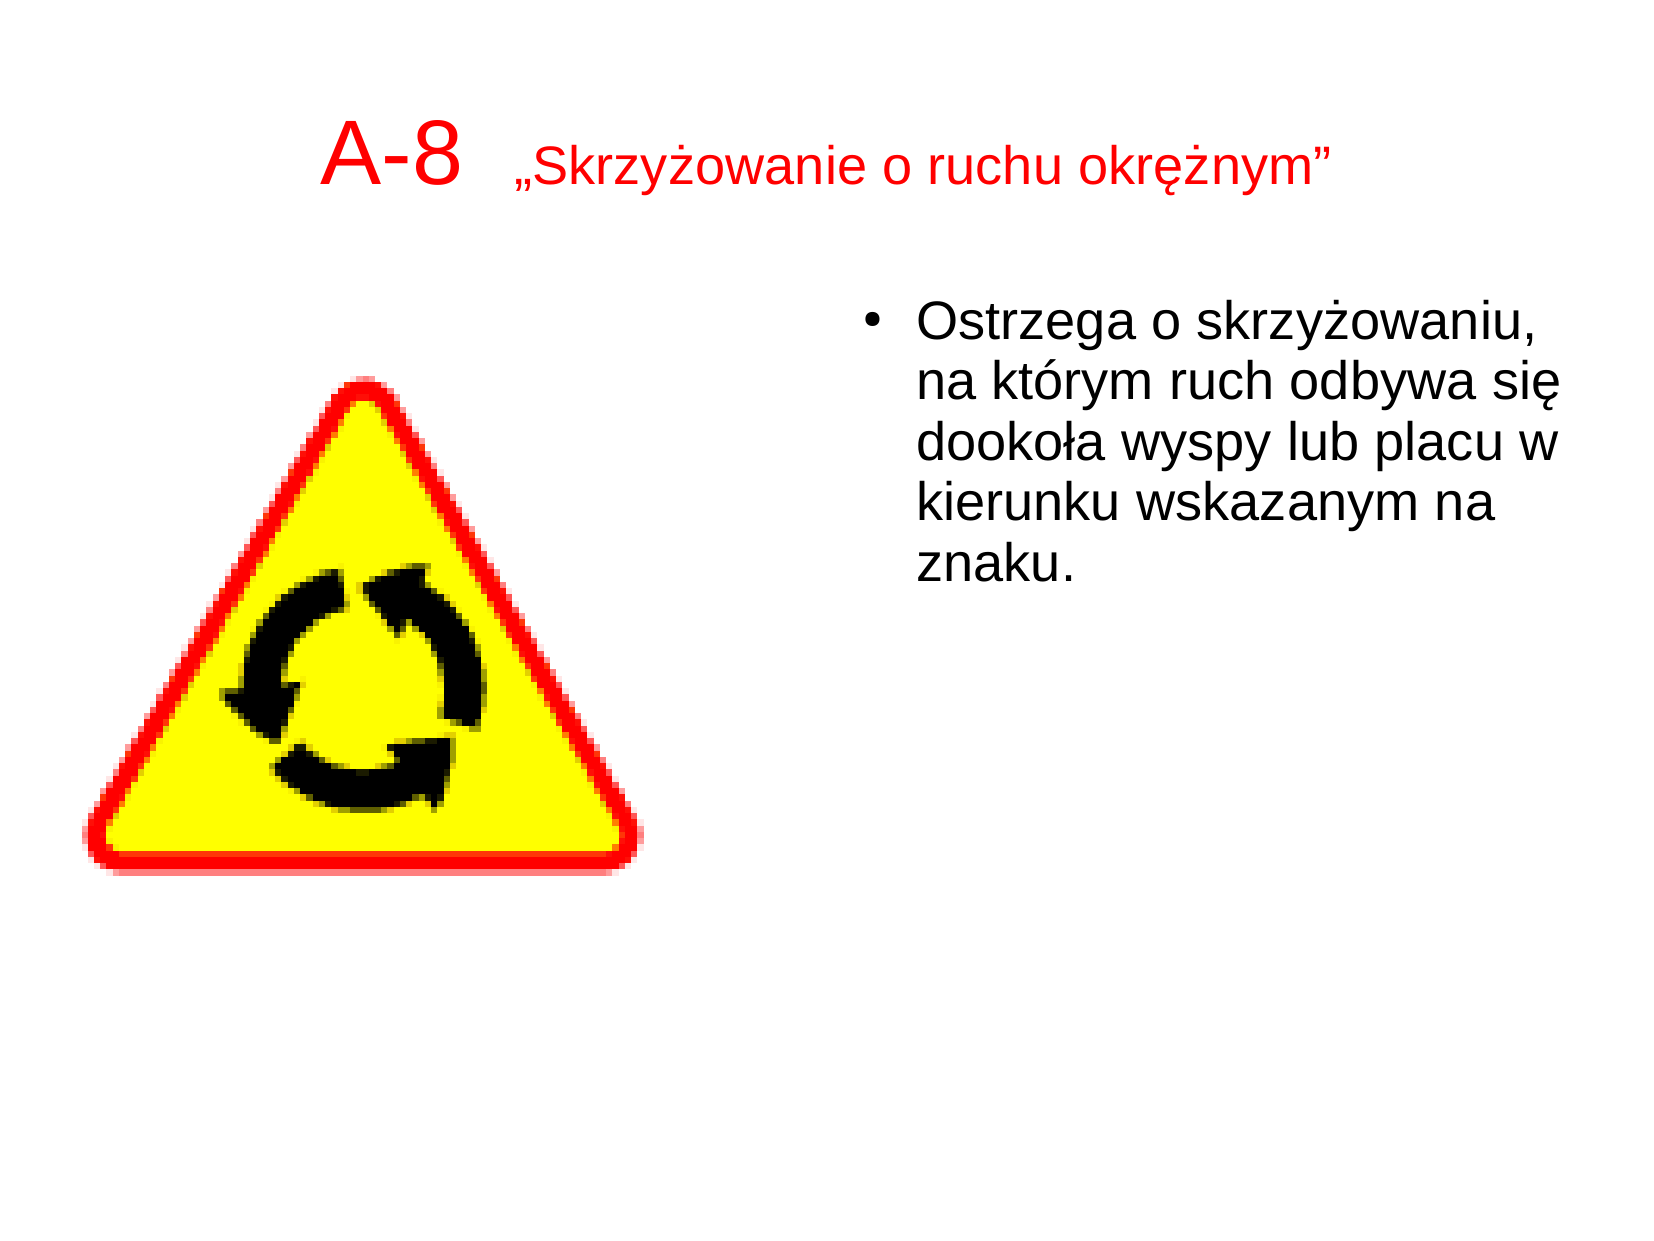

# A-8 „Skrzyżowanie o ruchu okrężnym”
Ostrzega o skrzyżowaniu, na którym ruch odbywa się dookoła wyspy lub placu w kierunku wskazanym na znaku.